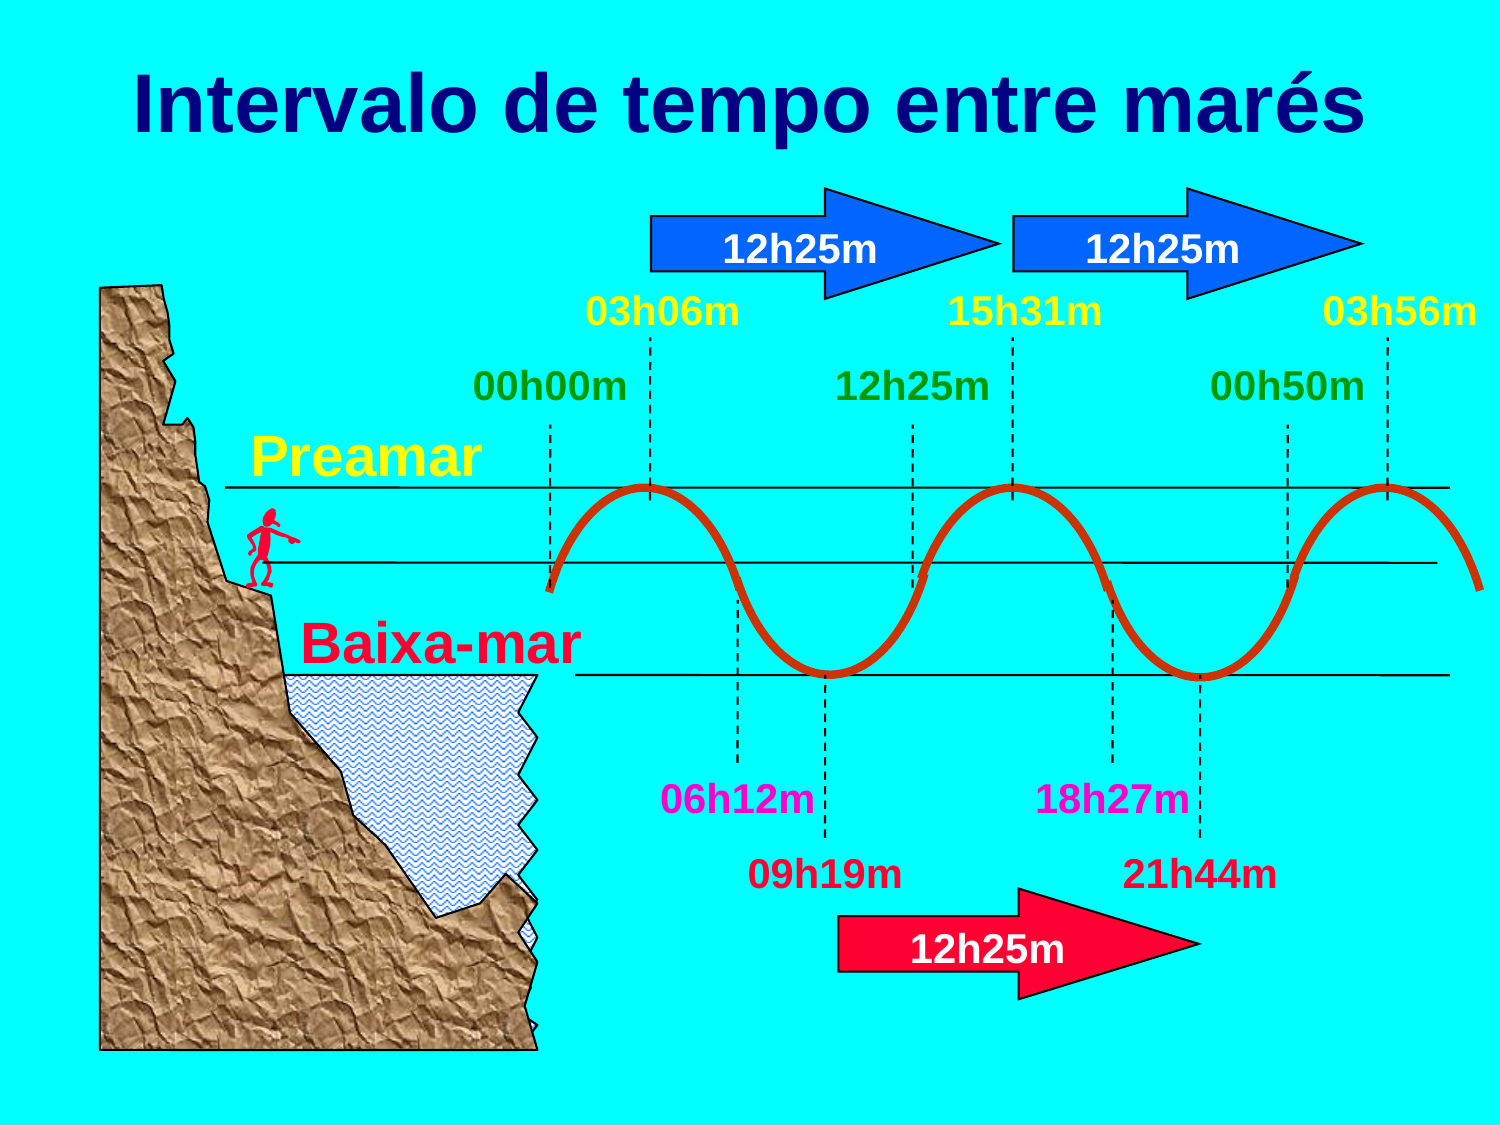

# Intervalo de tempo entre marés
12h25m
12h25m
03h06m
15h31m
03h56m
00h00m
12h25m
00h50m
Preamar
Baixa-mar
06h12m
18h27m
09h19m
21h44m
12h25m